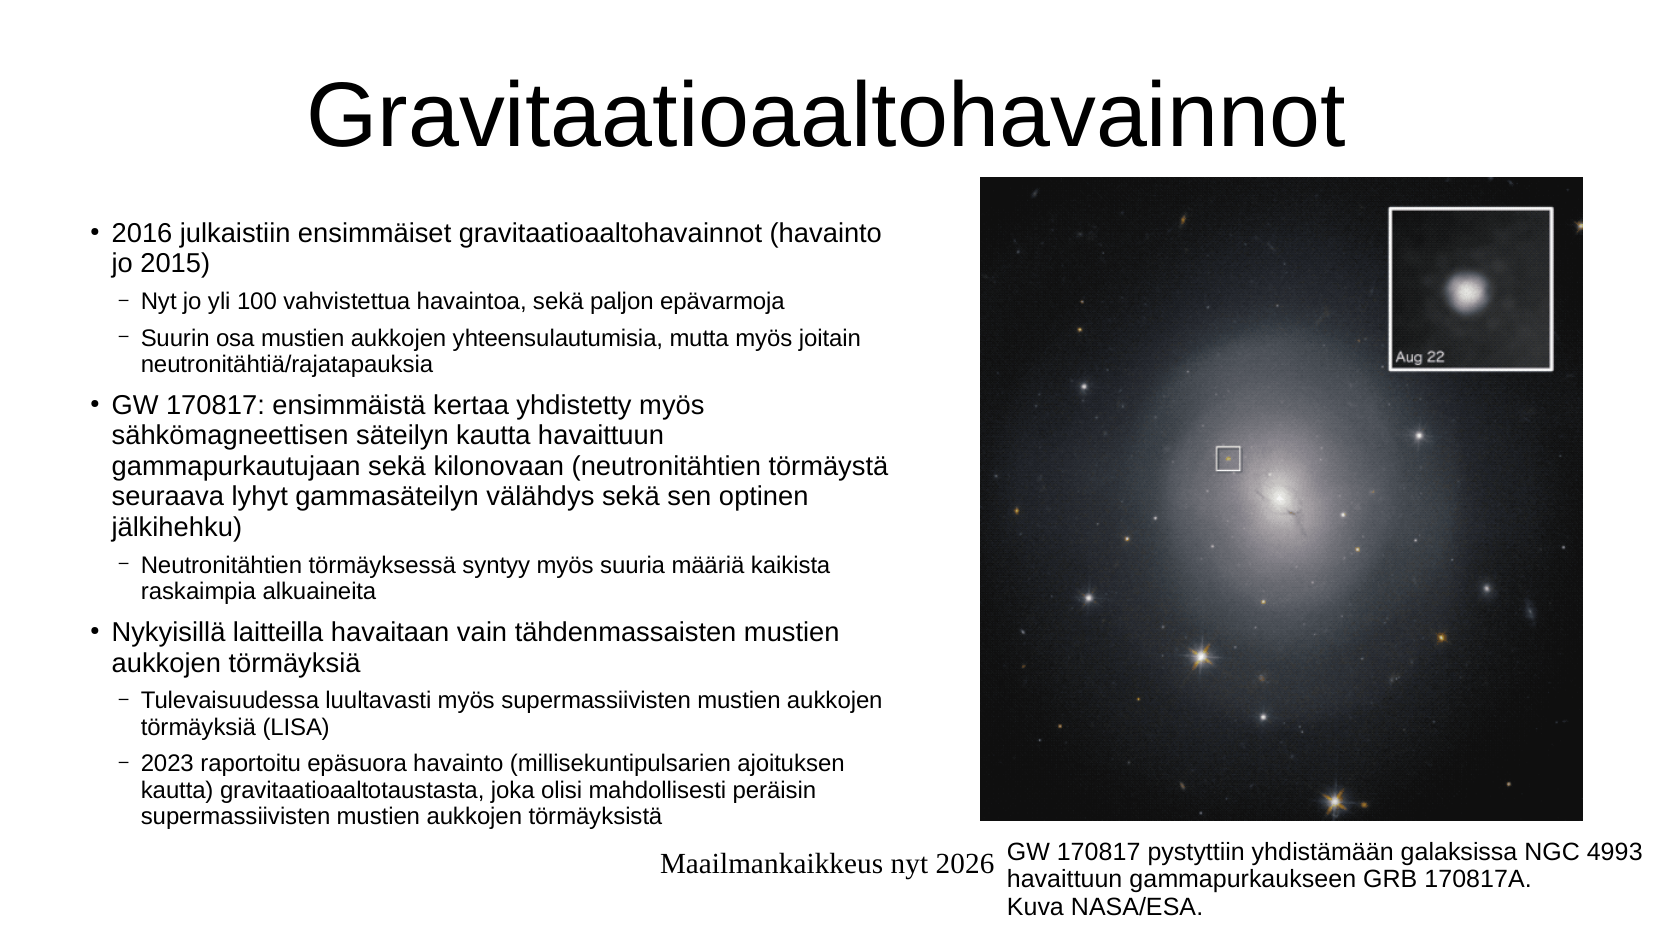

# Gravitaatioaaltohavainnot
2016 julkaistiin ensimmäiset gravitaatioaaltohavainnot (havainto jo 2015)
Nyt jo yli 100 vahvistettua havaintoa, sekä paljon epävarmoja
Suurin osa mustien aukkojen yhteensulautumisia, mutta myös joitain neutronitähtiä/rajatapauksia
GW 170817: ensimmäistä kertaa yhdistetty myös sähkömagneettisen säteilyn kautta havaittuun gammapurkautujaan sekä kilonovaan (neutronitähtien törmäystä seuraava lyhyt gammasäteilyn välähdys sekä sen optinen jälkihehku)
Neutronitähtien törmäyksessä syntyy myös suuria määriä kaikista raskaimpia alkuaineita
Nykyisillä laitteilla havaitaan vain tähdenmassaisten mustien aukkojen törmäyksiä
Tulevaisuudessa luultavasti myös supermassiivisten mustien aukkojen törmäyksiä (LISA)
2023 raportoitu epäsuora havainto (millisekuntipulsarien ajoituksen kautta) gravitaatioaaltotaustasta, joka olisi mahdollisesti peräisin supermassiivisten mustien aukkojen törmäyksistä
GW 170817 pystyttiin yhdistämään galaksissa NGC 4993
havaittuun gammapurkaukseen GRB 170817A.
Kuva NASA/ESA.